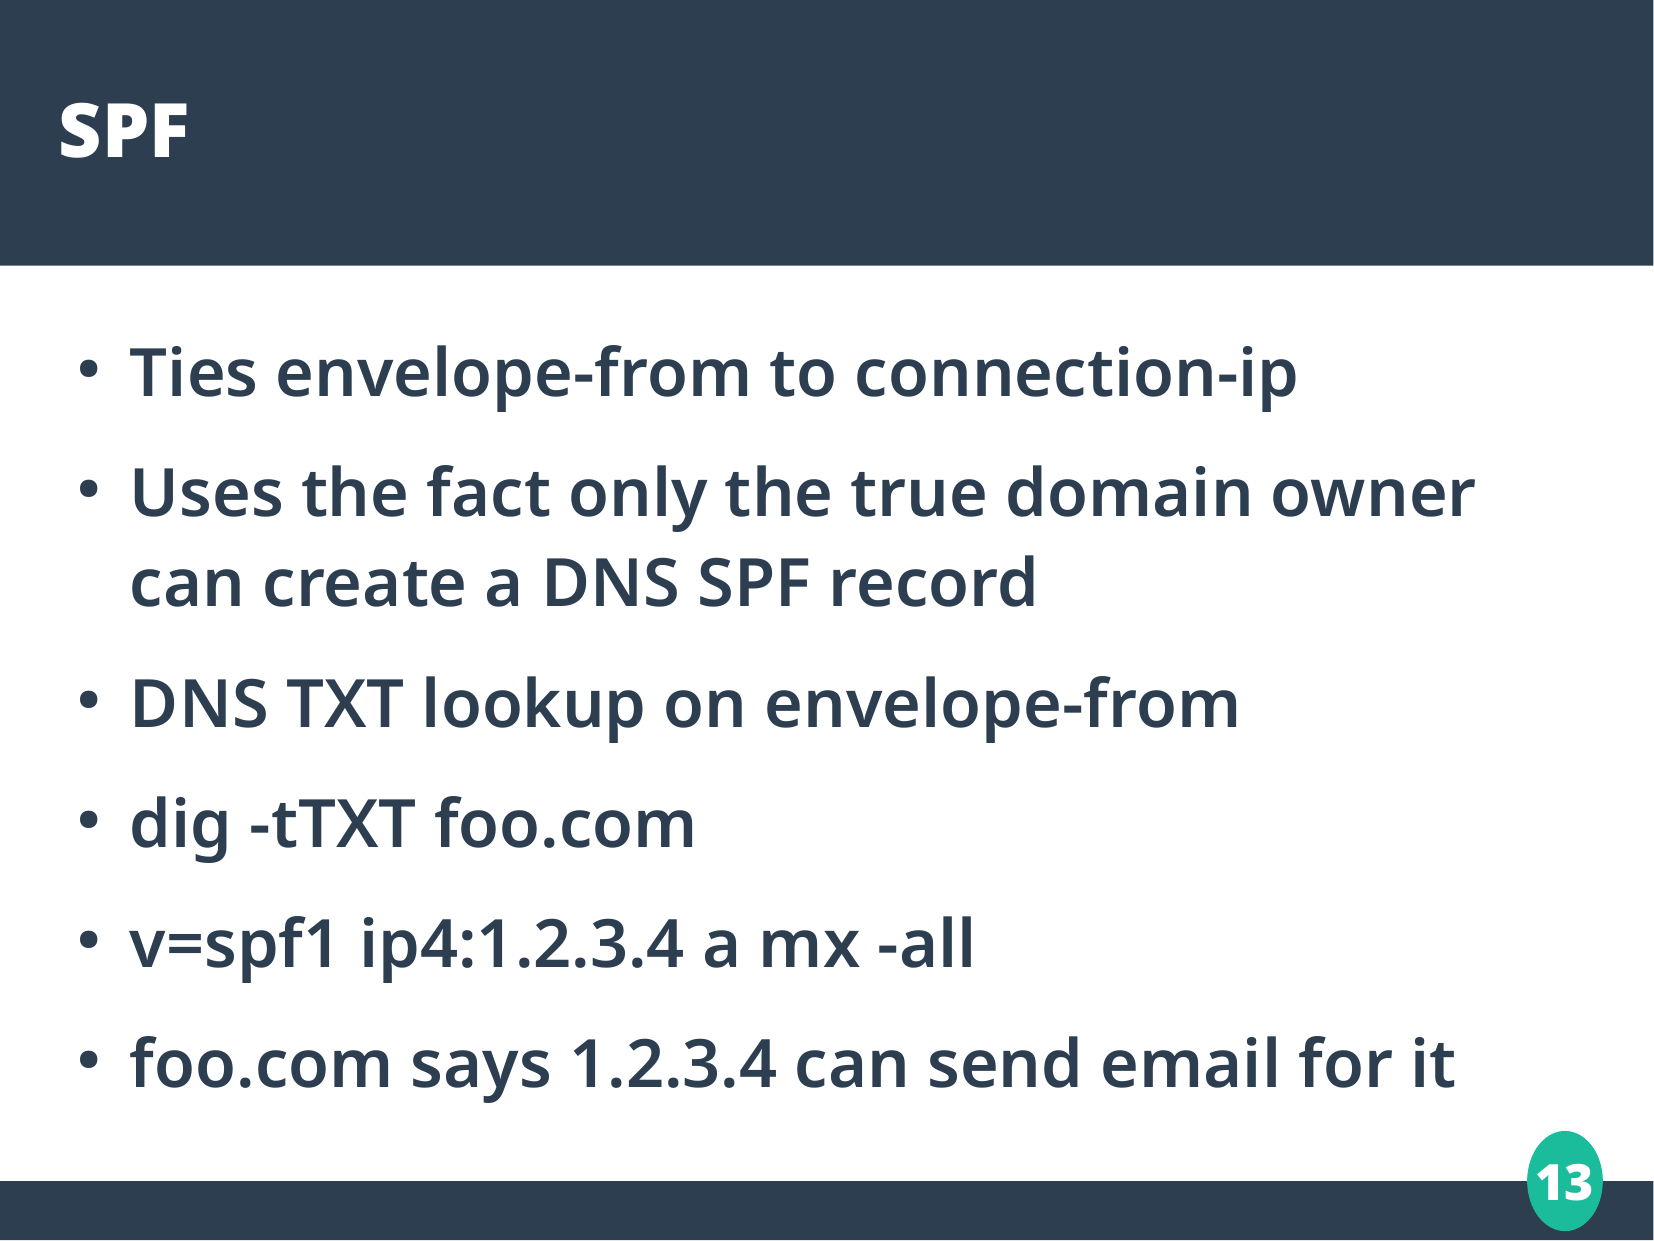

# SPF
Ties envelope-from to connection-ip
Uses the fact only the true domain owner can create a DNS SPF record
DNS TXT lookup on envelope-from
dig -tTXT foo.com
v=spf1 ip4:1.2.3.4 a mx -all
foo.com says 1.2.3.4 can send email for it